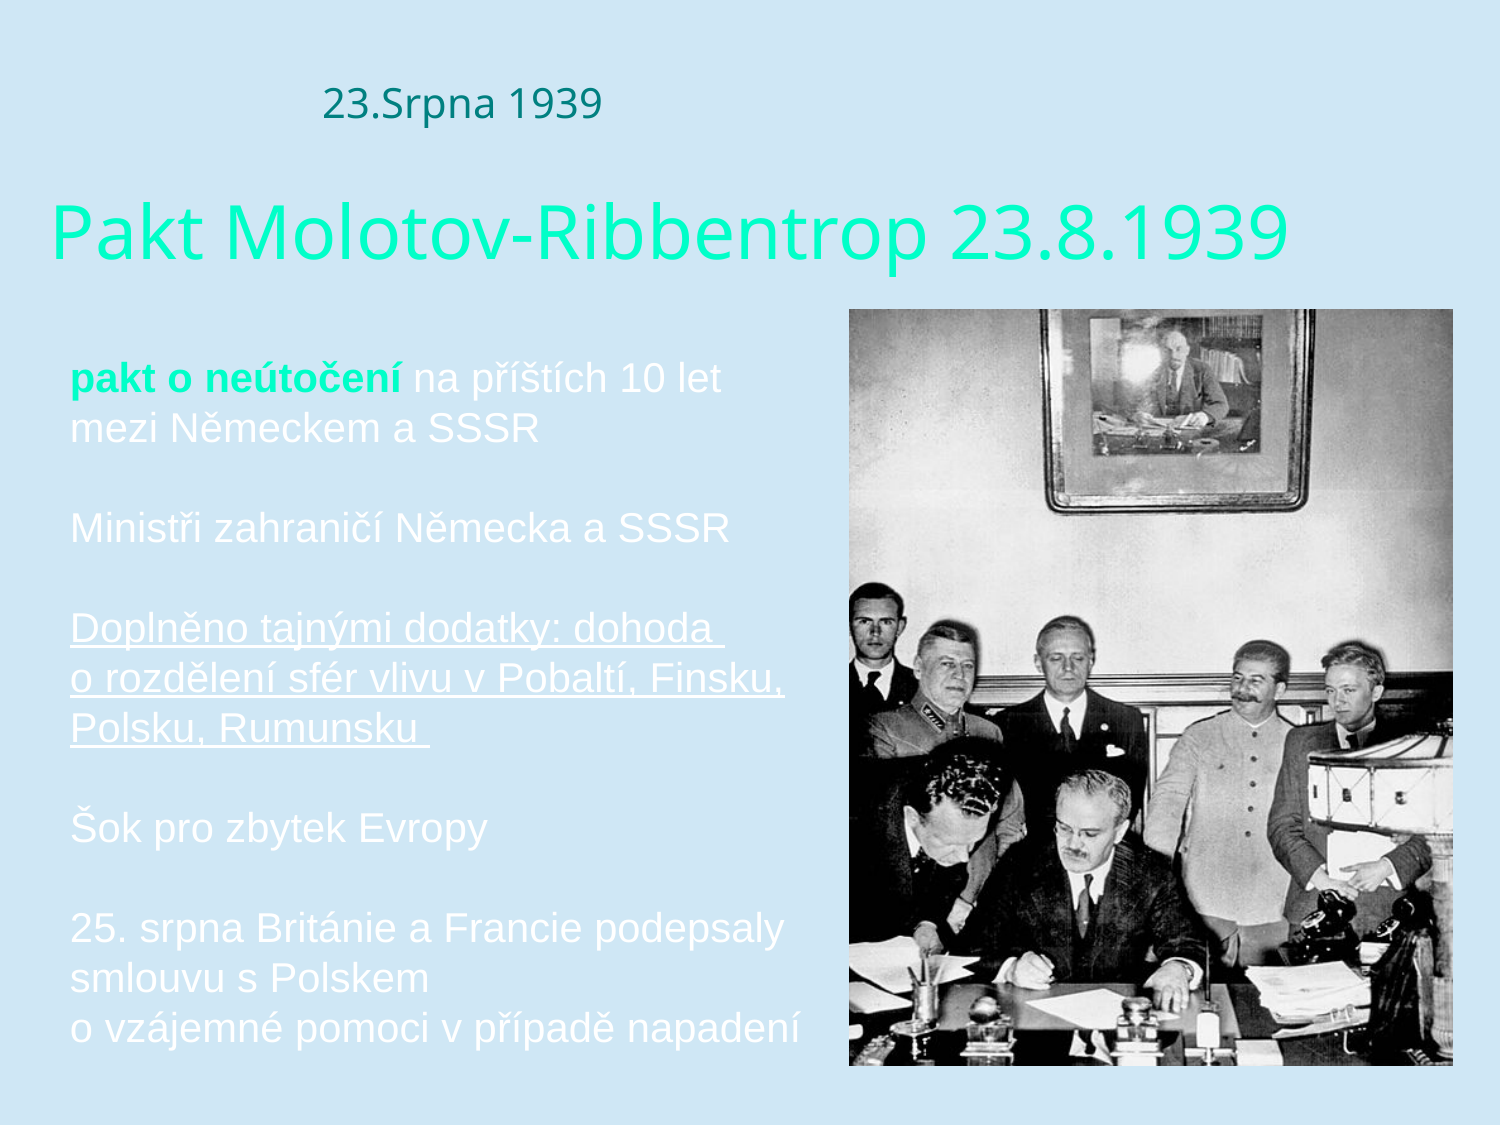

23.Srpna 1939
Pakt Molotov-Ribbentrop 23.8.1939
pakt o neútočení na příštích 10 let mezi Německem a SSSR
Ministři zahraničí Německa a SSSR
Doplněno tajnými dodatky: dohoda
o rozdělení sfér vlivu v Pobaltí, Finsku, Polsku, Rumunsku
Šok pro zbytek Evropy
25. srpna Británie a Francie podepsaly smlouvu s Polskem
o vzájemné pomoci v případě napadení